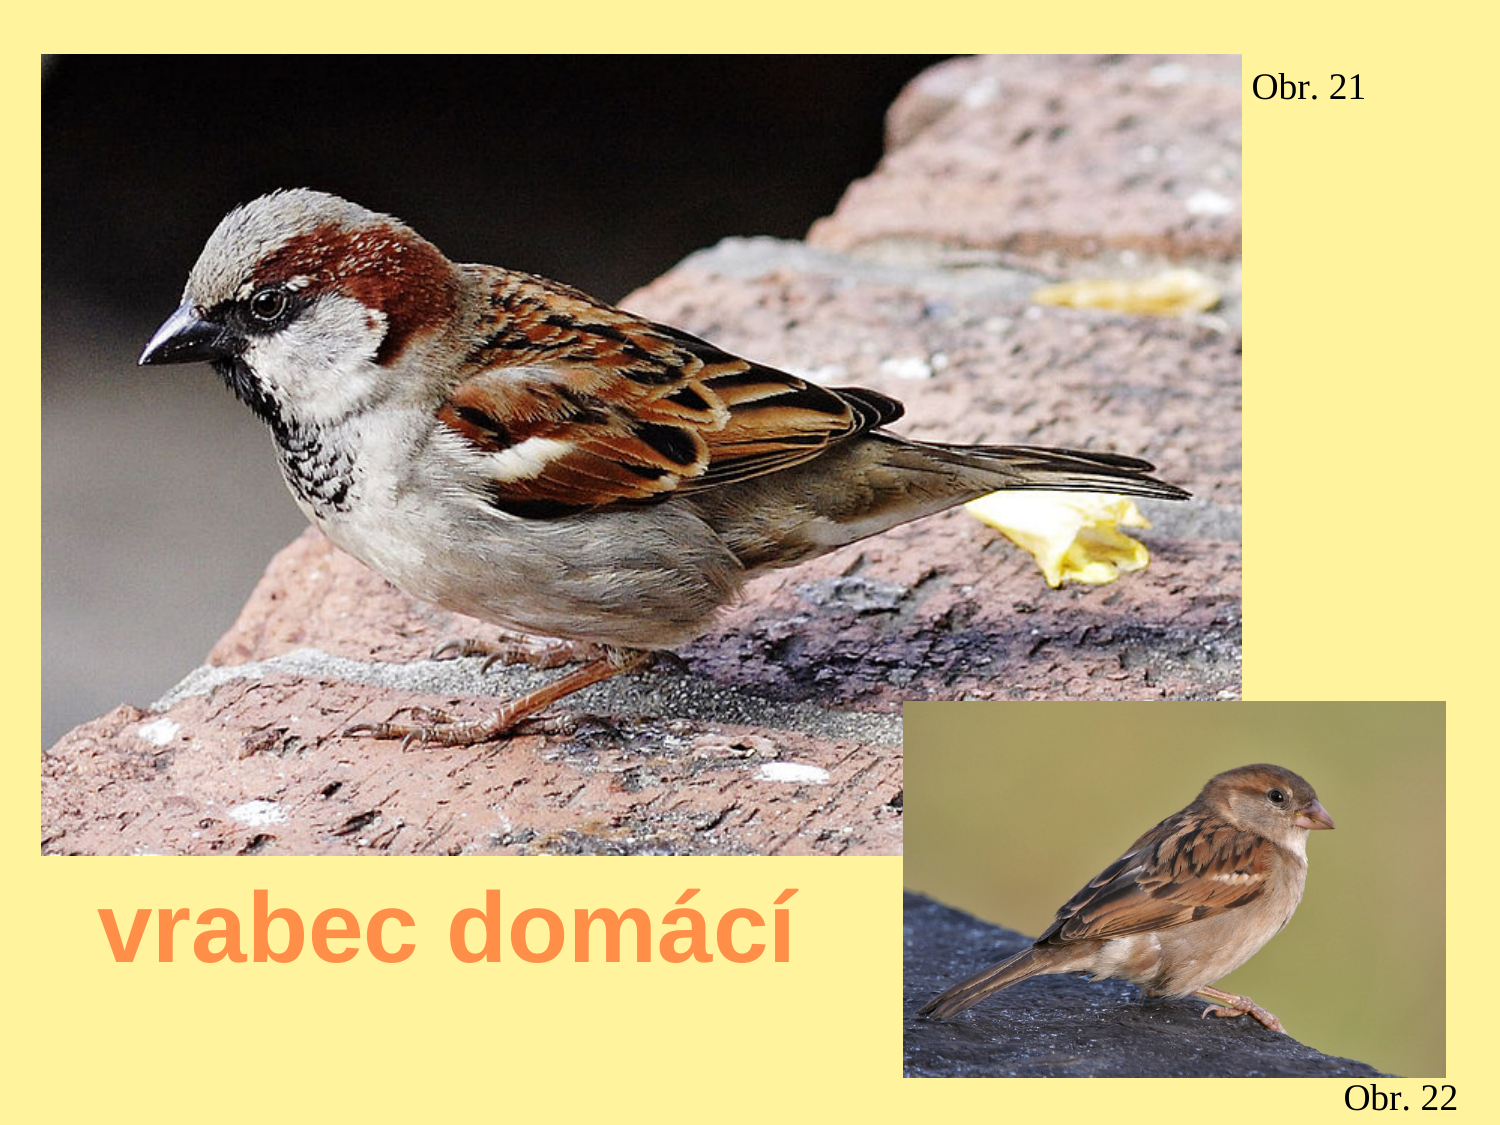

Obr. 21
# vrabec domácí
Obr. 22